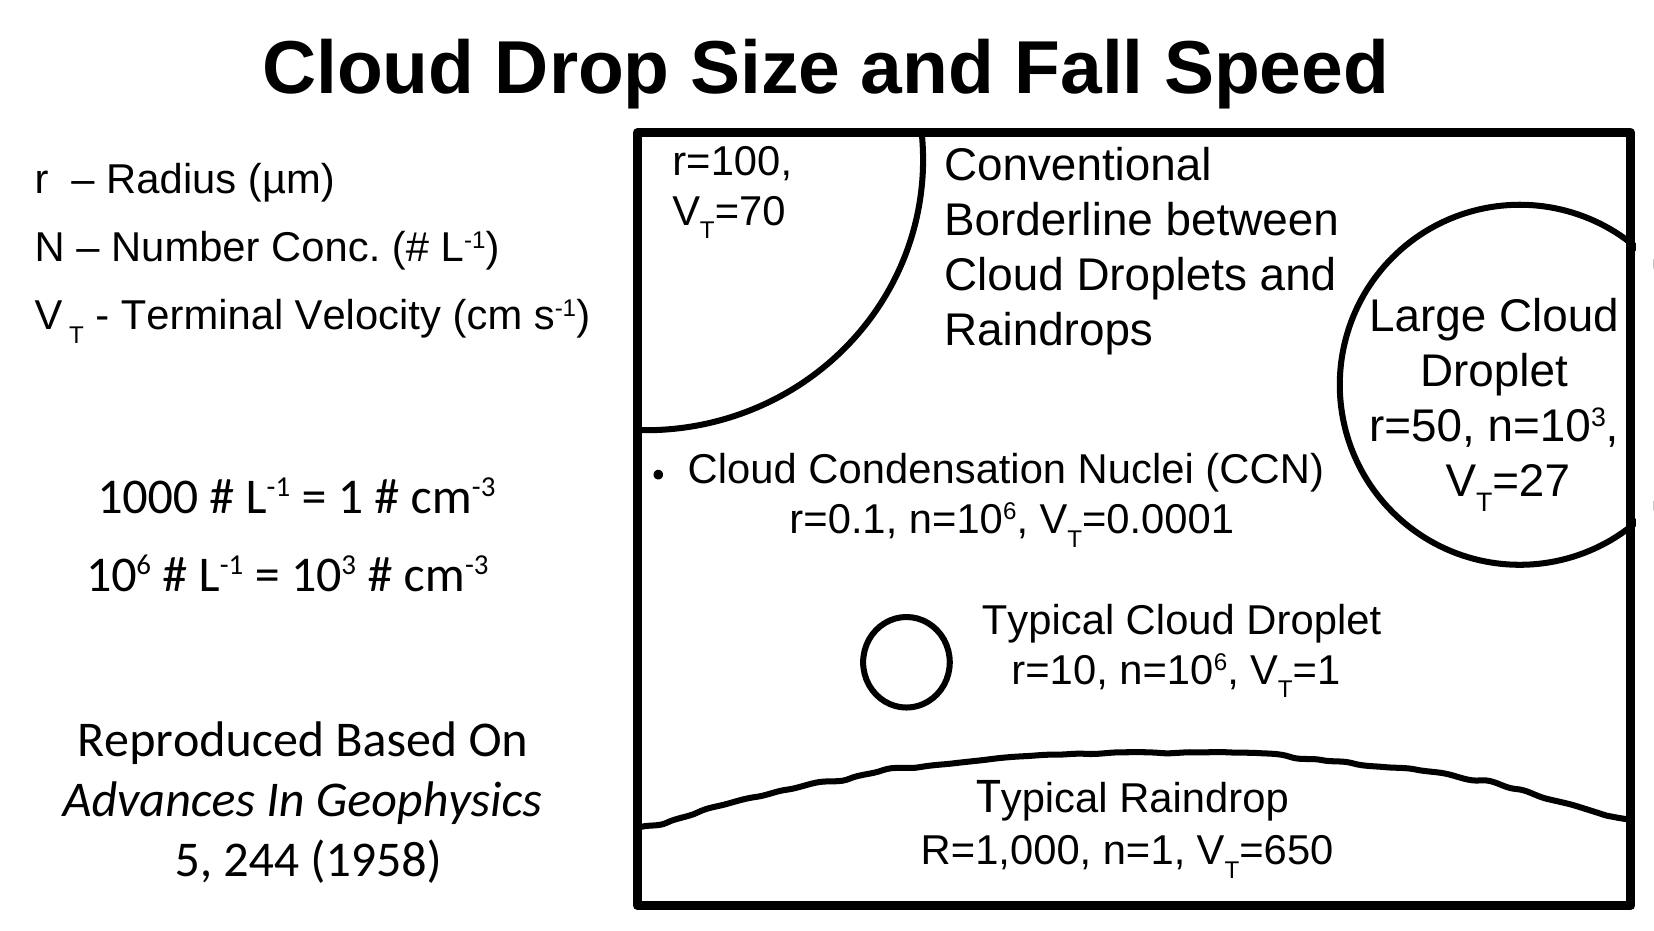

# Cloud Drop Size and Fall Speed
r=100, VT=70
Conventional
Borderline between
Cloud Droplets and
Raindrops
r – Radius (µm)
N – Number Conc. (# L-1)
V T - Terminal Velocity (cm s-1)
Large Cloud
 Droplet
r=50, n=103,
 VT=27
Cloud Condensation Nuclei (CCN)
r=0.1, n=106, VT=0.0001
 1000 # L-1 = 1 # cm-3
106 # L-1 = 103 # cm-3
Typical Cloud Droplet
r=10, n=106, VT=1
Reproduced Based On
Advances In Geophysics
 5, 244 (1958)
Typical Raindrop
R=1,000, n=1, VT=650